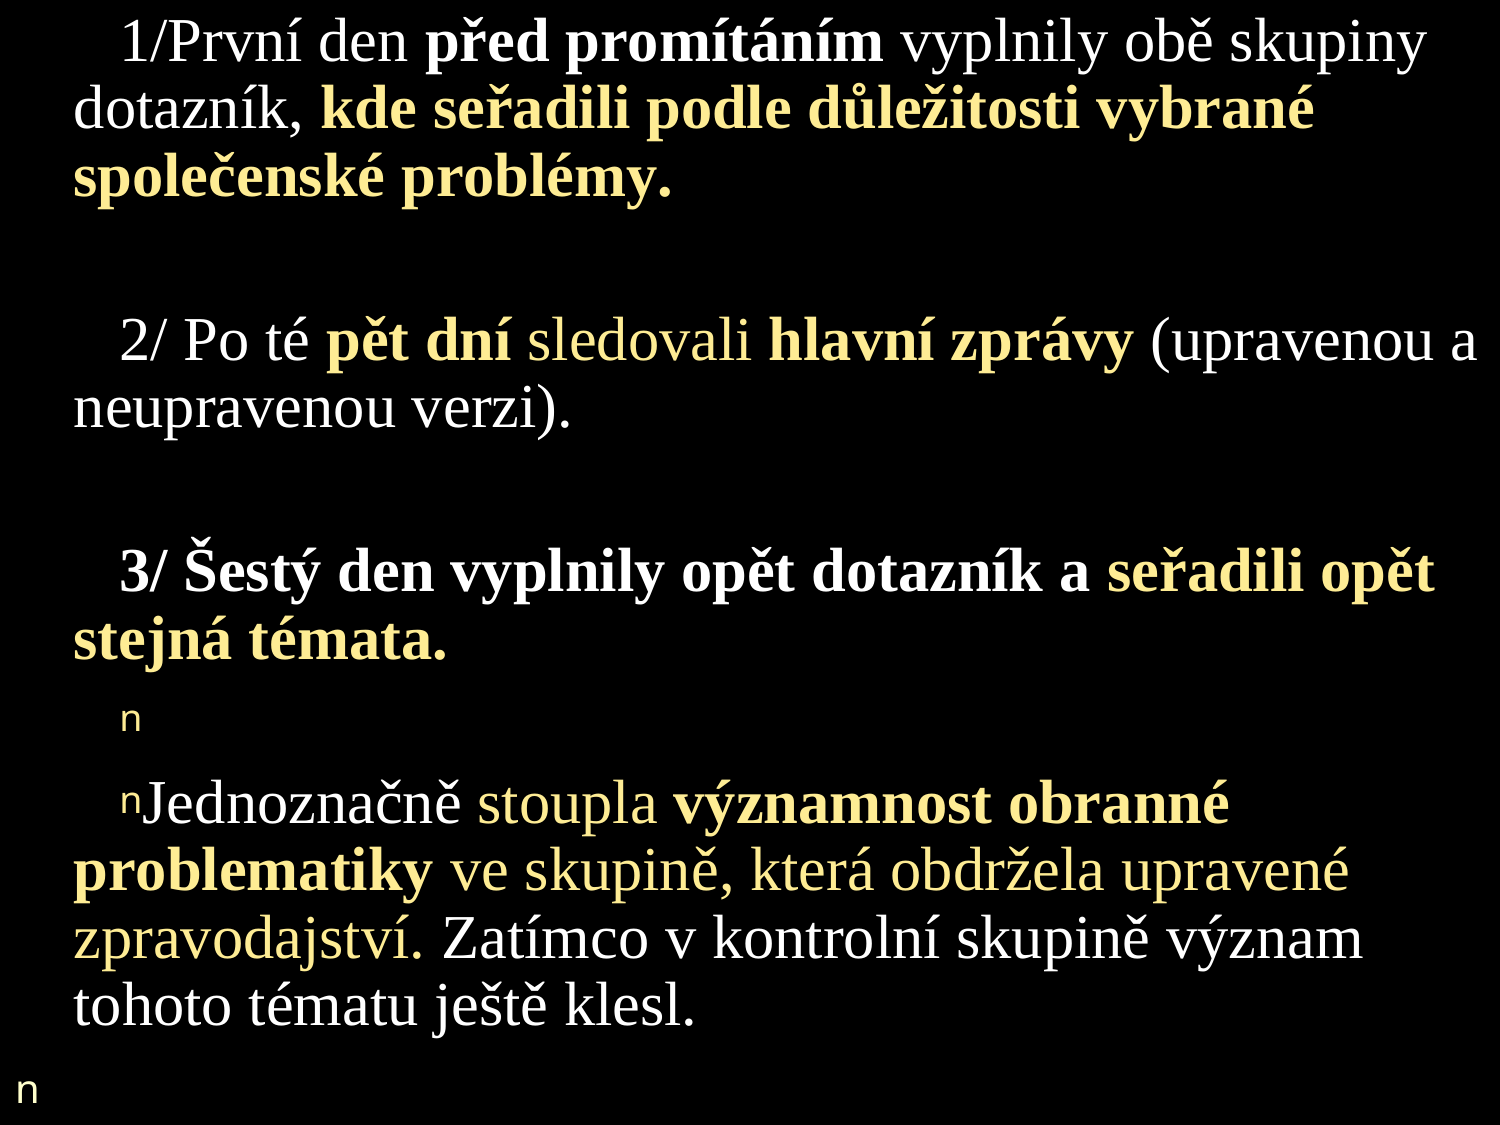

# 1/První den před promítáním vyplnily obě skupiny dotazník, kde seřadili podle důležitosti vybrané společenské problémy.
2/ Po té pět dní sledovali hlavní zprávy (upravenou a neupravenou verzi).
3/ Šestý den vyplnily opět dotazník a seřadili opět stejná témata.
Jednoznačně stoupla významnost obranné problematiky ve skupině, která obdržela upravené zpravodajství. Zatímco v kontrolní skupině význam tohoto tématu ještě klesl.